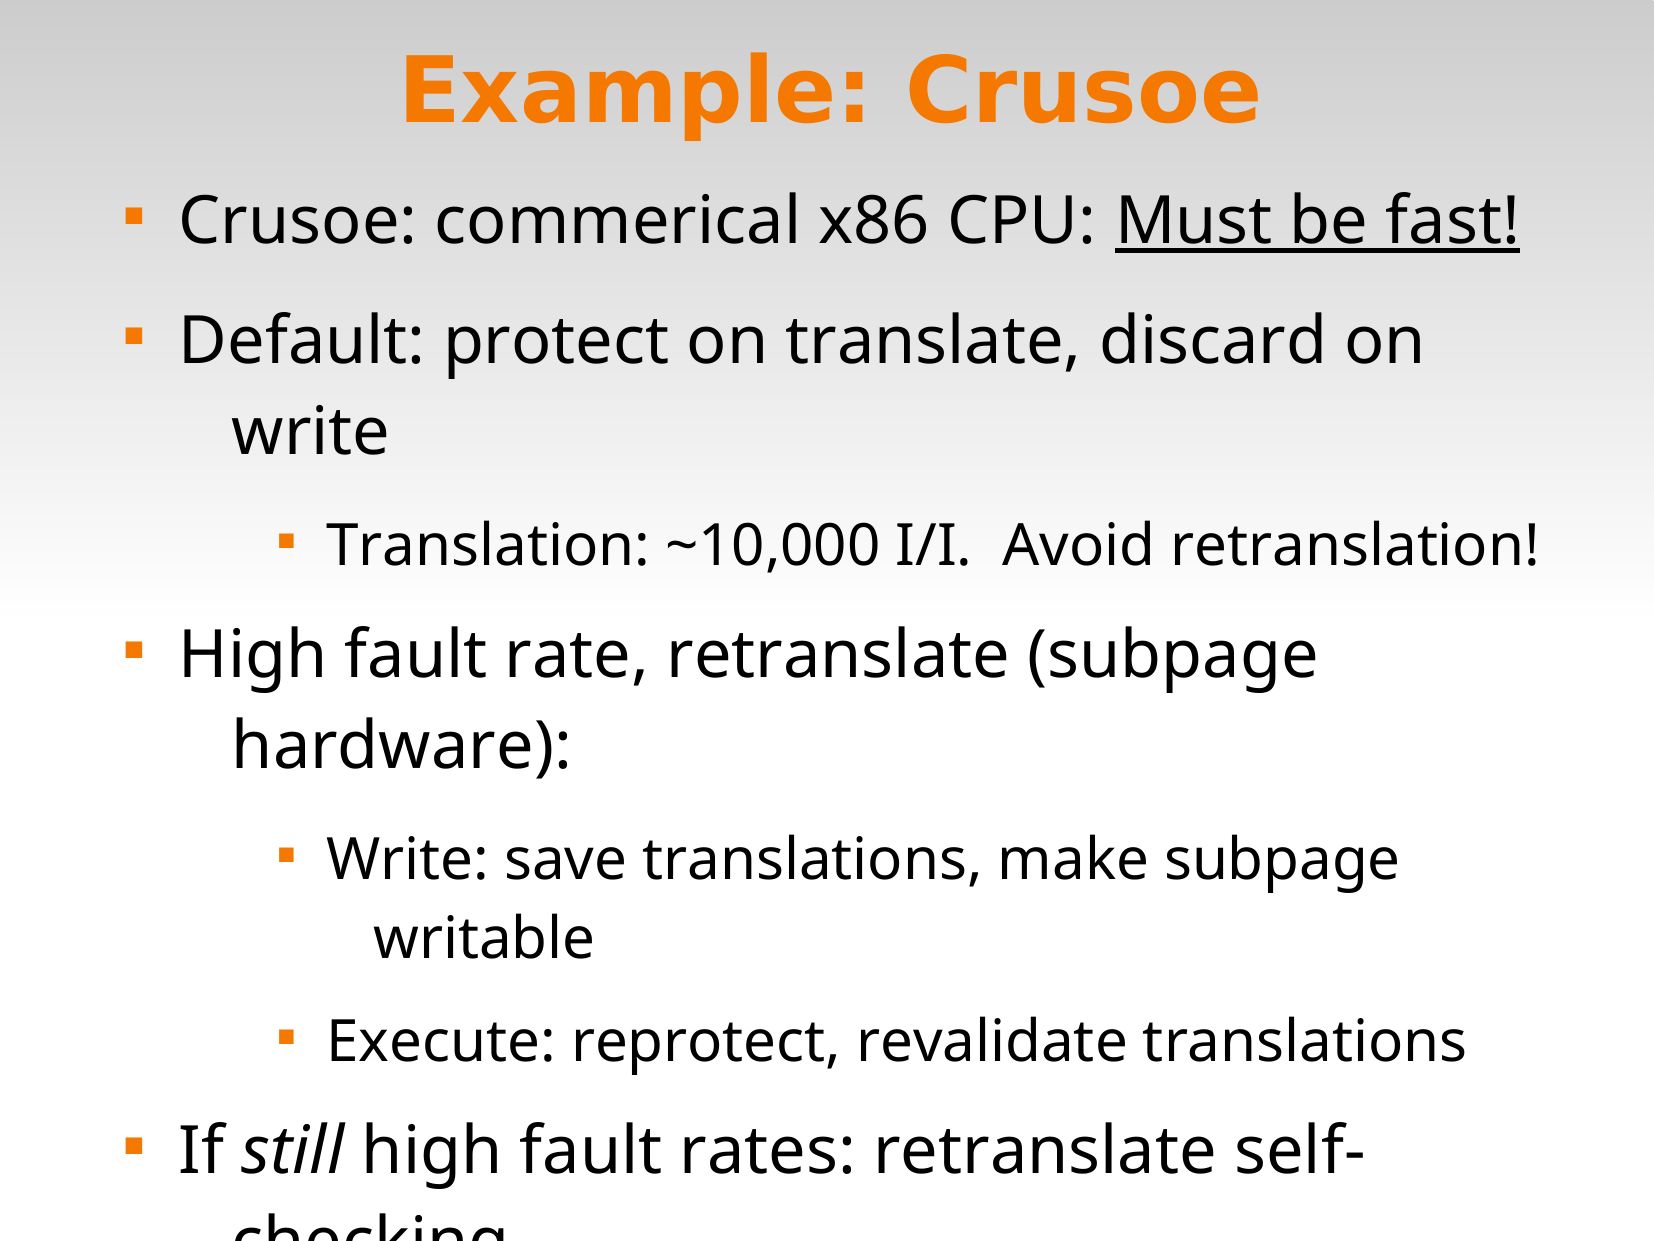

# Example: Crusoe
Crusoe: commerical x86 CPU: Must be fast!
Default: protect on translate, discard on write
Translation: ~10,000 I/I. Avoid retranslation!
High fault rate, retranslate (subpage hardware):
Write: save translations, make subpage writable
Execute: reprotect, revalidate translations
If still high fault rates: retranslate self-checking
Self-check fails: retranslate: ”fetch immediates”
Still fails: retranslate: ”call interpreter”
What was that about ”avoid retranslation?”